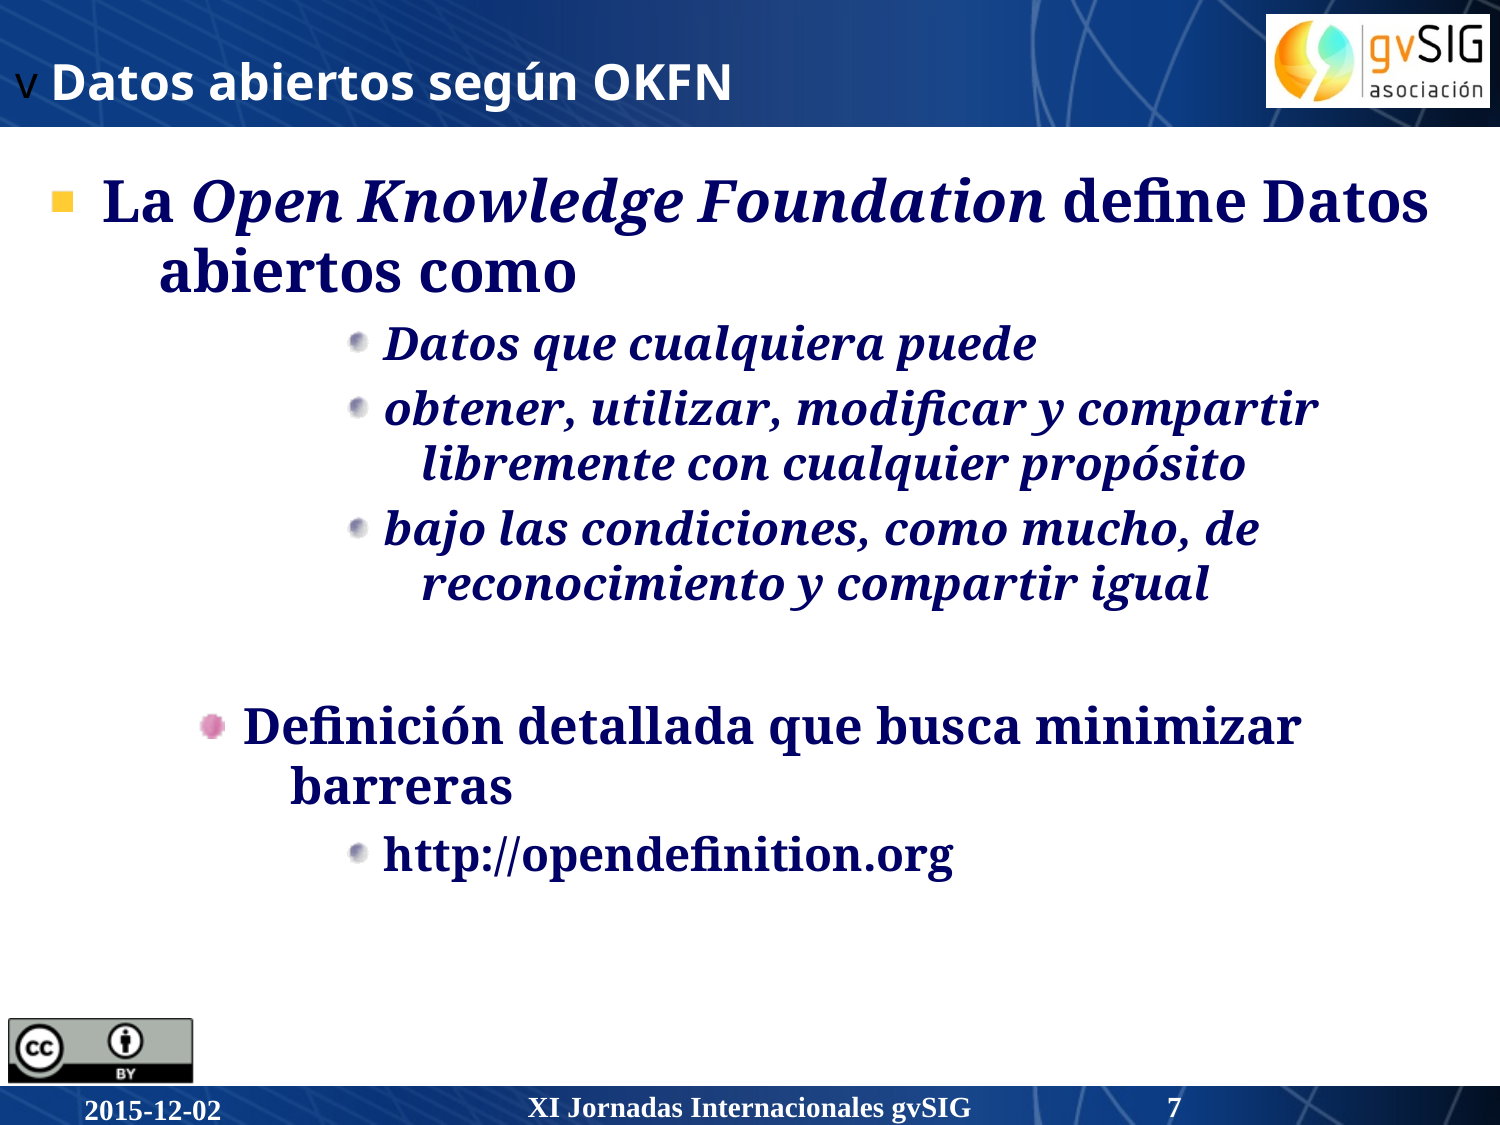

# Datos abiertos según OKFN
La Open Knowledge Foundation define Datos abiertos como
Datos que cualquiera puede
obtener, utilizar, modificar y compartir libremente con cualquier propósito
bajo las condiciones, como mucho, de reconocimiento y compartir igual
Definición detallada que busca minimizar barreras
http://opendefinition.org